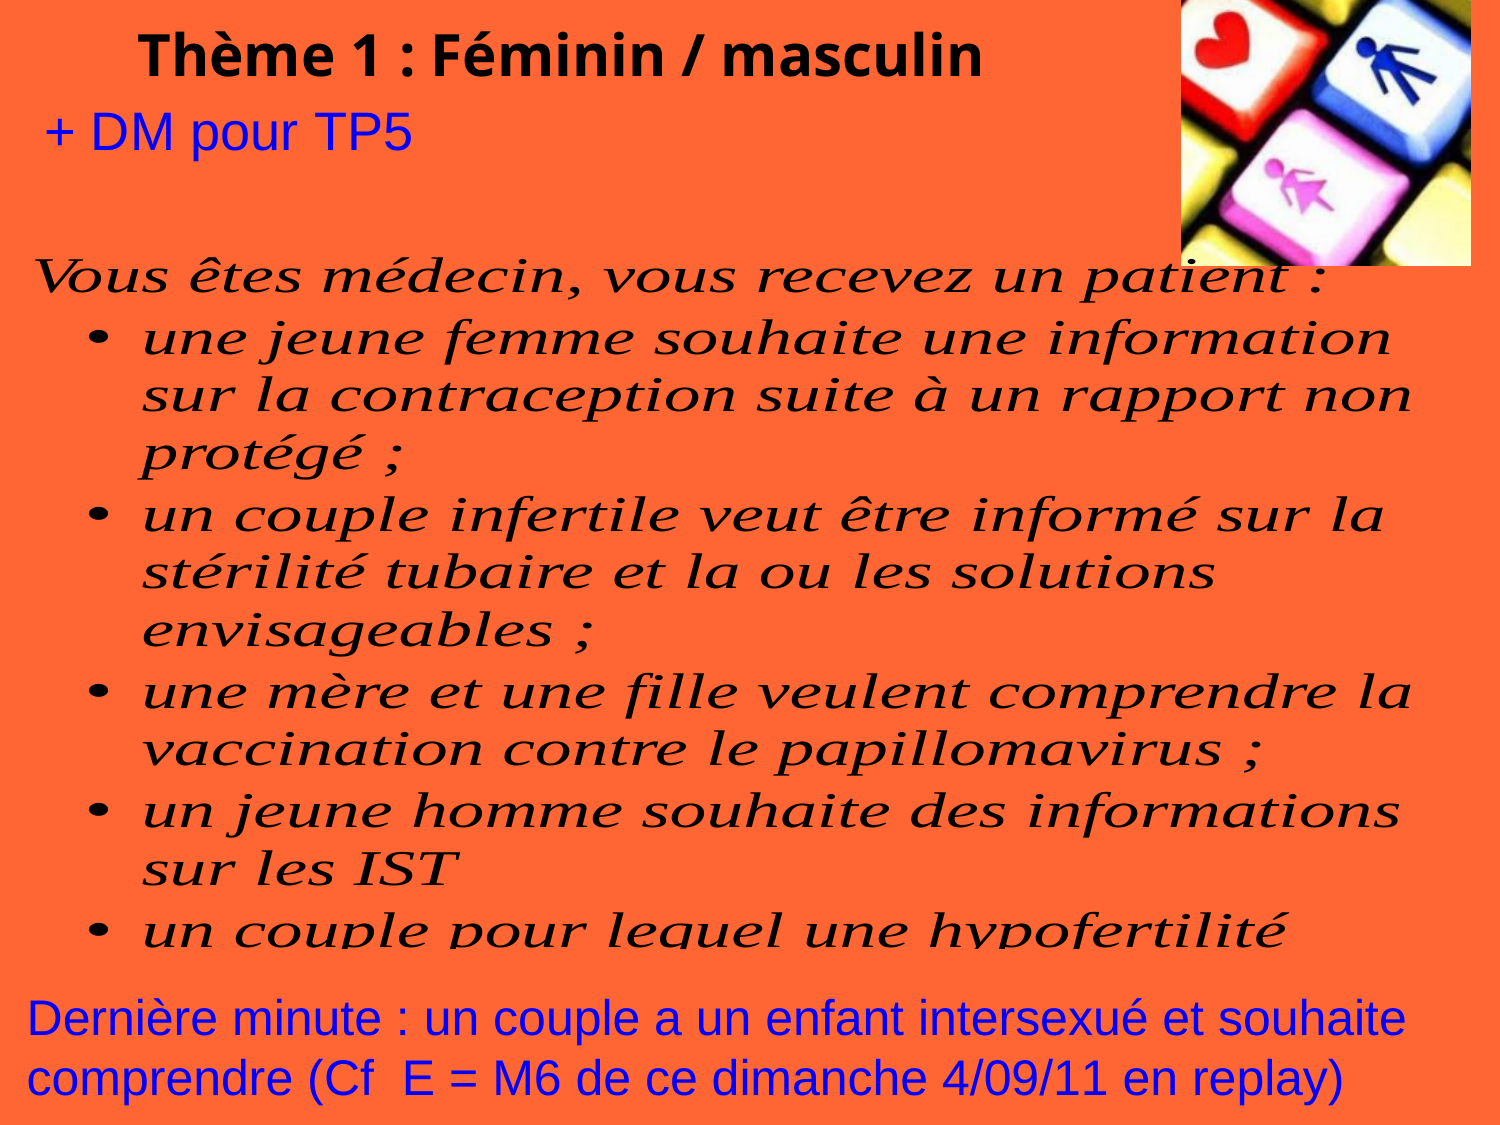

Thème 1 : Féminin / masculin
+ DM pour TP5
Dernière minute : un couple a un enfant intersexué et souhaite comprendre (Cf E = M6 de ce dimanche 4/09/11 en replay)